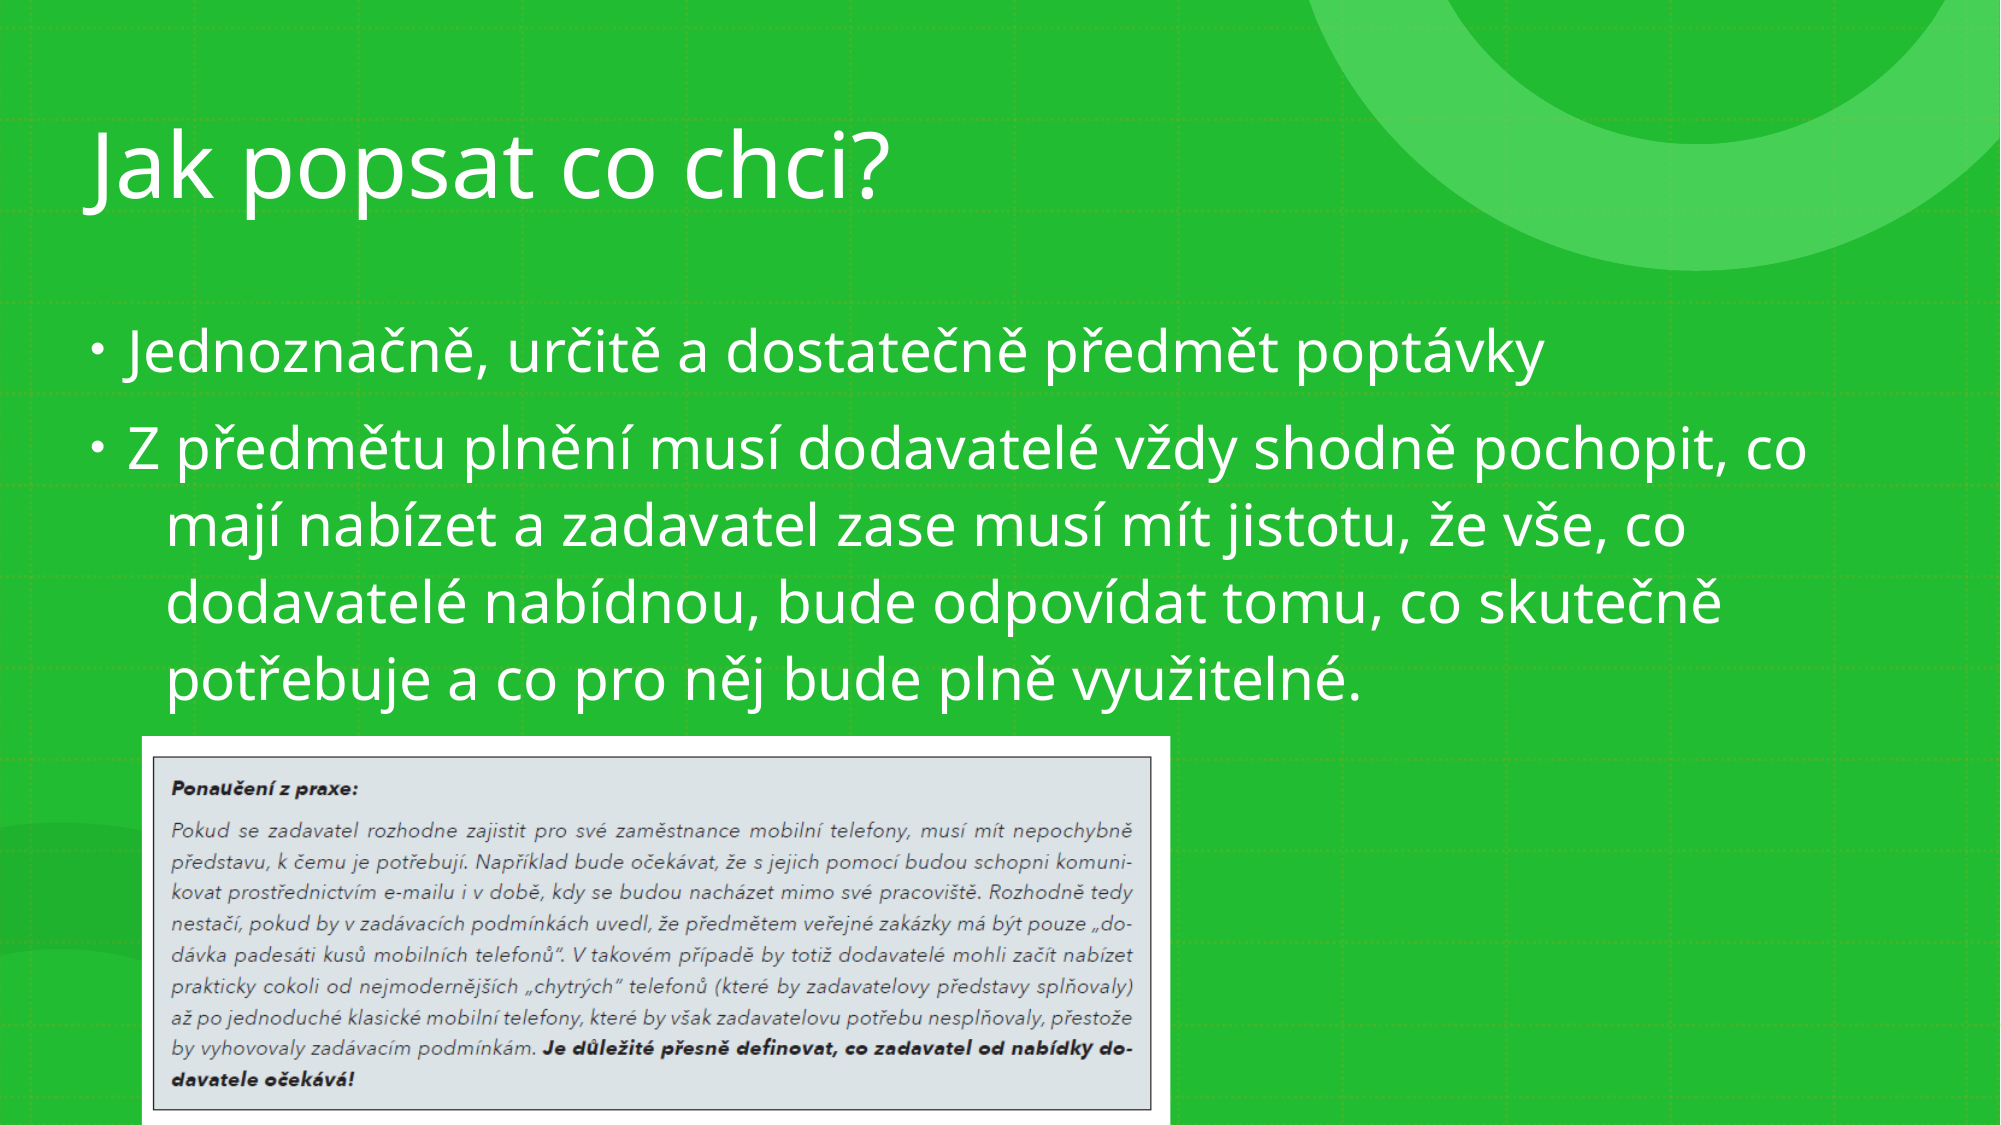

# Jak popsat co chci?
Jednoznačně, určitě a dostatečně předmět poptávky
Z předmětu plnění musí dodavatelé vždy shodně pochopit, co mají nabízet a zadavatel zase musí mít jistotu, že vše, co dodavatelé nabídnou, bude odpovídat tomu, co skutečně potřebuje a co pro něj bude plně využitelné.